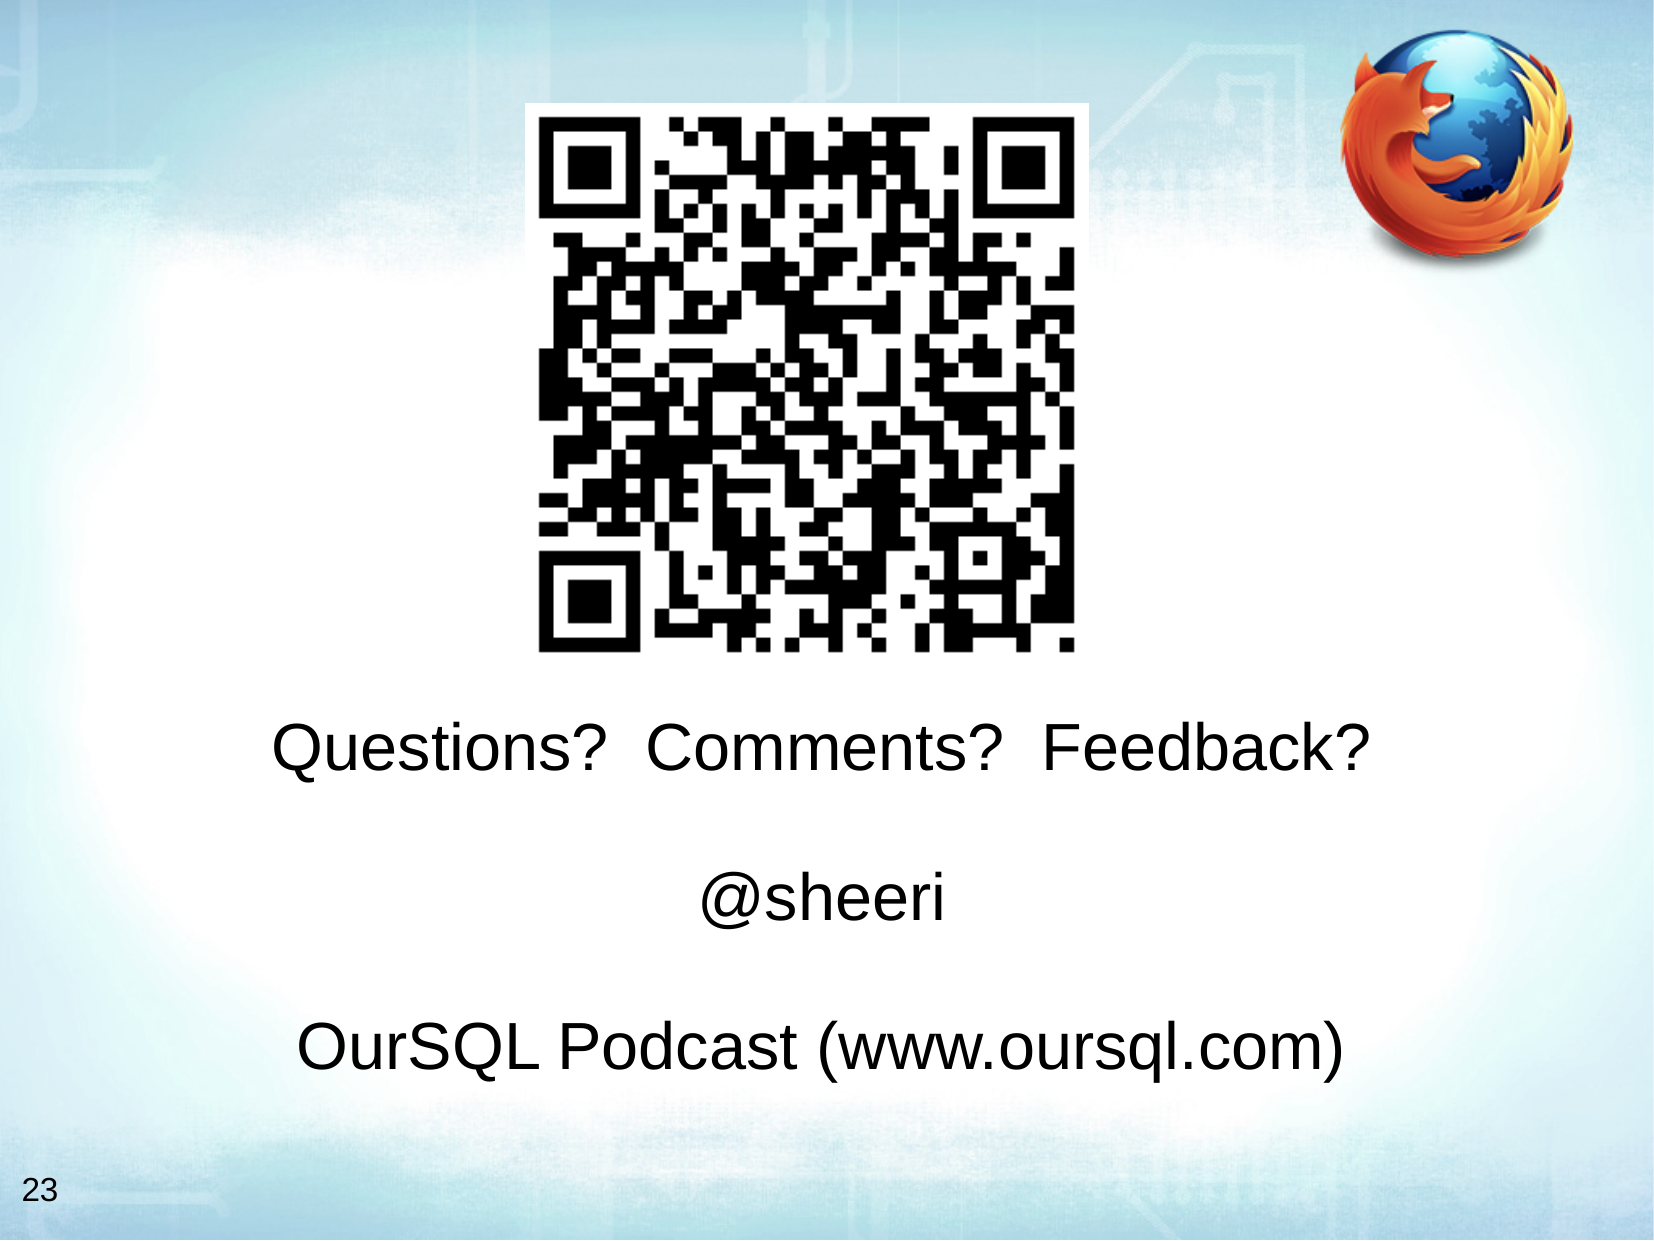

# Questions? Comments? Feedback?
@sheeri
OurSQL Podcast (www.oursql.com)